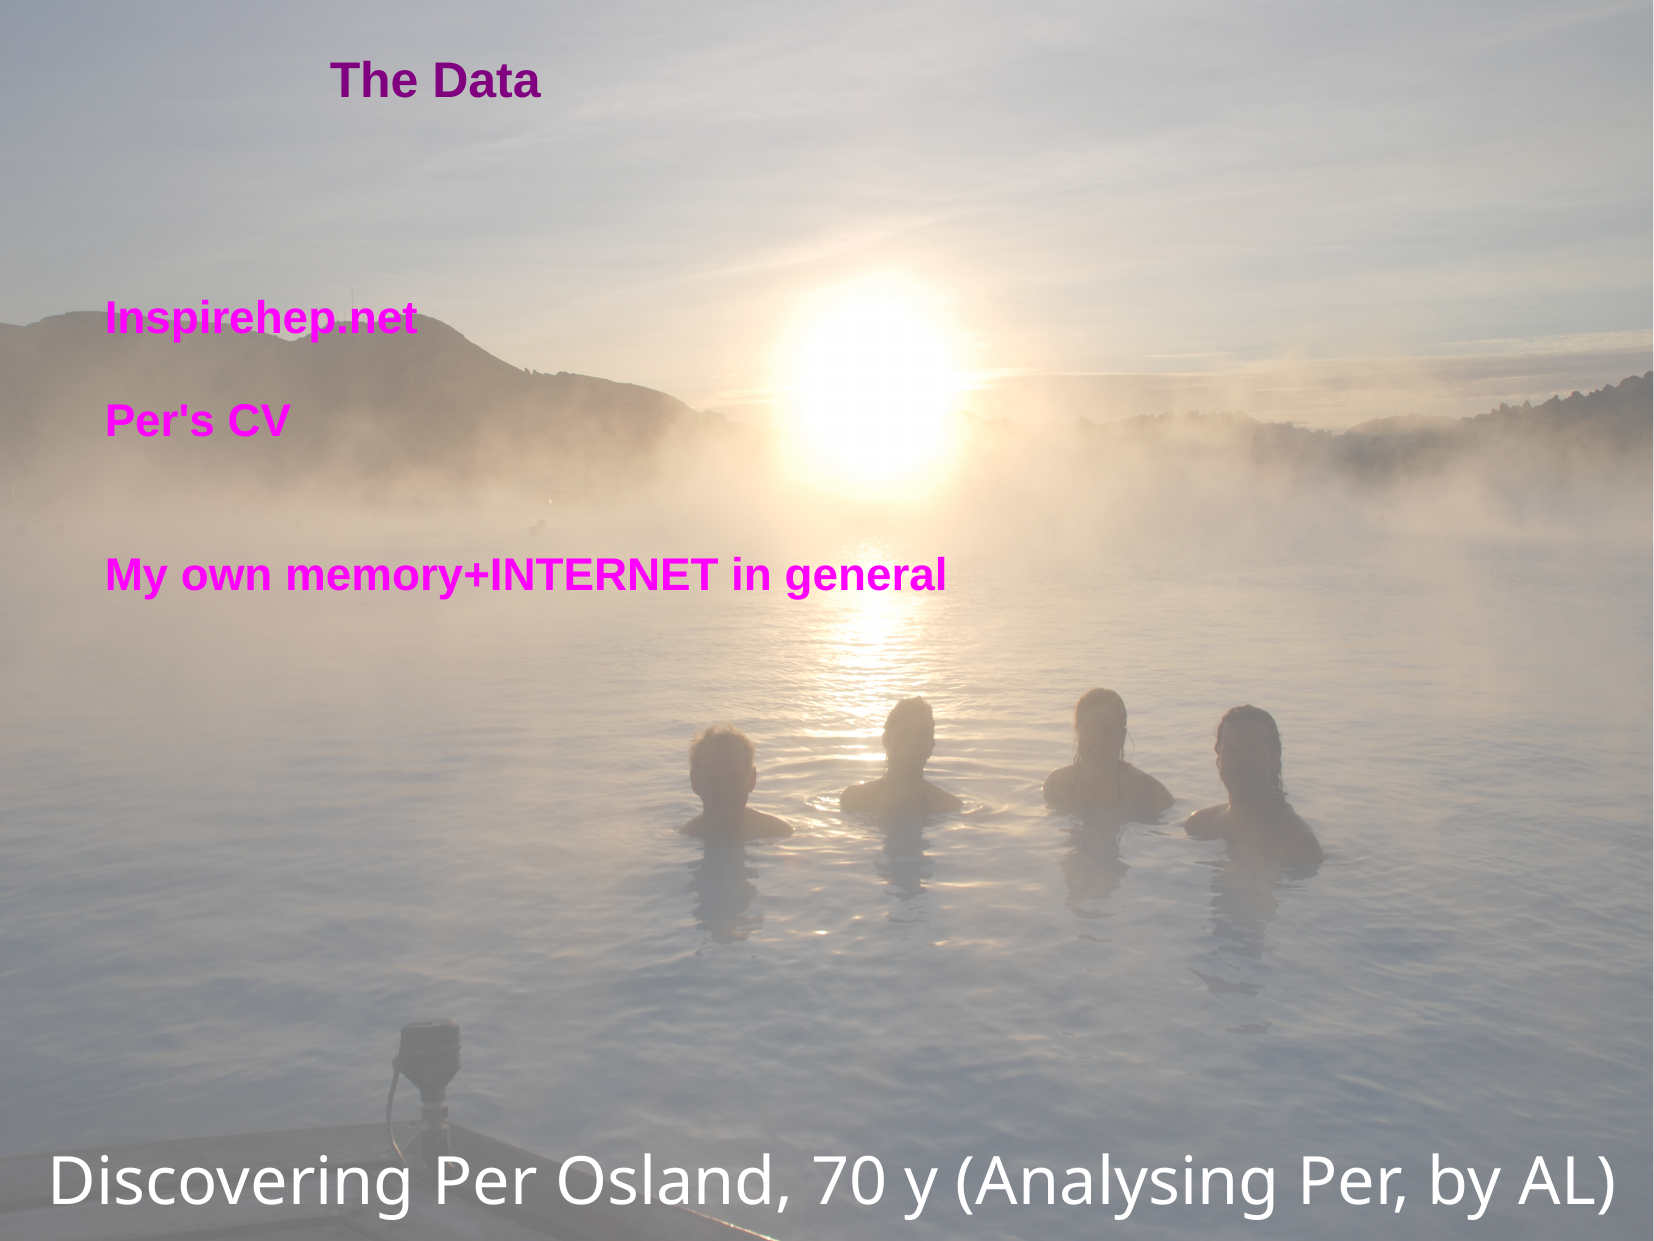

The Data
Inspirehep.net
Per's CV
My own memory+INTERNET in general